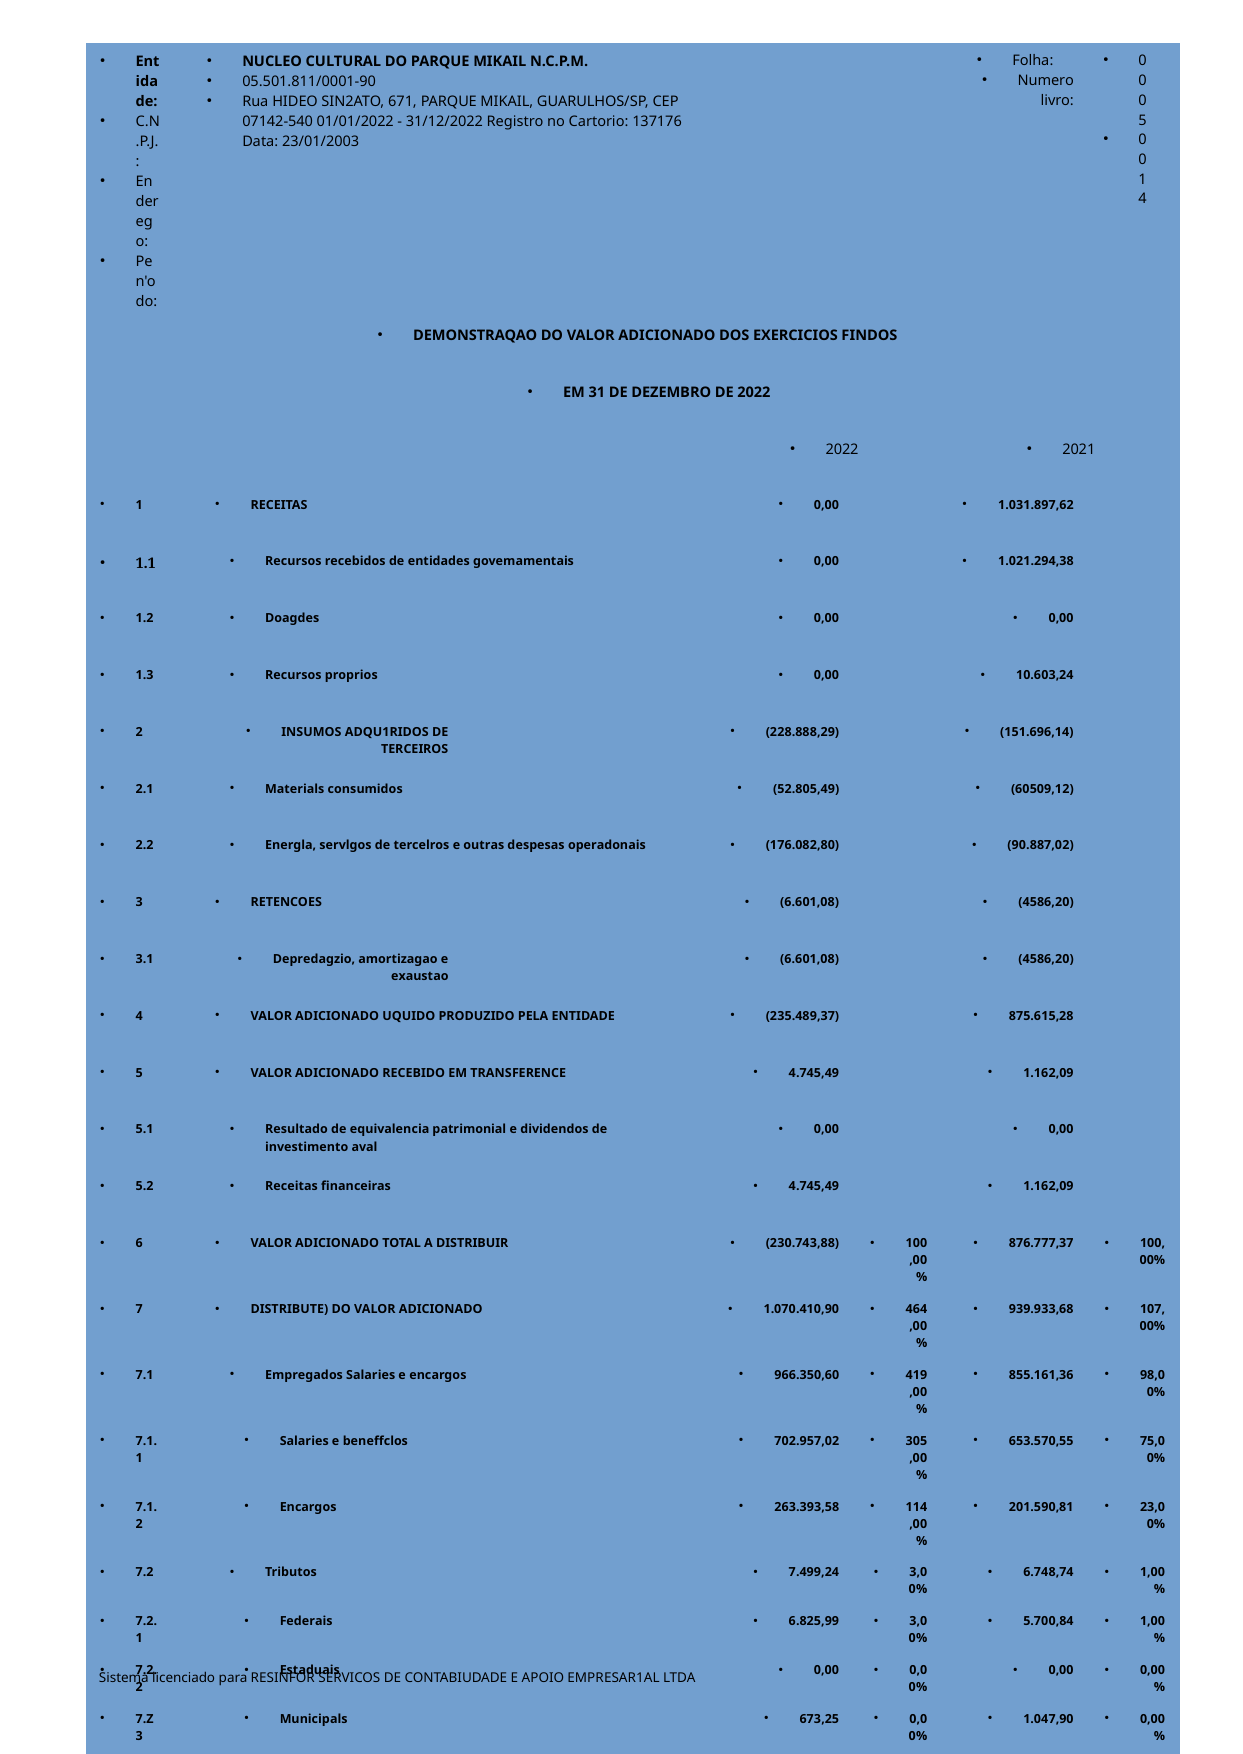

| Entidade: C.N.P.J.: Enderego: Pen'odo: | NUCLEO CULTURAL DO PARQUE MIKAIL N.C.P.M. 05.501.811/0001-90 Rua HIDEO SIN2ATO, 671, PARQUE MIKAIL, GUARULHOS/SP, CEP 07142-540 01/01/2022 - 31/12/2022 Registro no Cartorio: 137176 Data: 23/01/2003 | | | Folha: Numero livro: | 0005 0014 |
| --- | --- | --- | --- | --- | --- |
| | DEMONSTRAQAO DO VALOR ADICIONADO DOS EXERCICIOS FINDOS | | | | |
| | EM 31 DE DEZEMBRO DE 2022 | | | | |
| | | 2022 | | 2021 | |
| 1 | RECEITAS | 0,00 | | 1.031.897,62 | |
| 1.1 | Recursos recebidos de entidades govemamentais | 0,00 | | 1.021.294,38 | |
| 1.2 | Doagdes | 0,00 | | 0,00 | |
| 1.3 | Recursos proprios | 0,00 | | 10.603,24 | |
| 2 | INSUMOS ADQU1RIDOS DE TERCEIROS | (228.888,29) | | (151.696,14) | |
| 2.1 | Materials consumidos | (52.805,49) | | (60509,12) | |
| 2.2 | Energla, servlgos de tercelros e outras despesas operadonais | (176.082,80) | | (90.887,02) | |
| 3 | RETENCOES | (6.601,08) | | (4586,20) | |
| 3.1 | Depredagzio, amortizagao e exaustao | (6.601,08) | | (4586,20) | |
| 4 | VALOR ADICIONADO UQUIDO PRODUZIDO PELA ENTIDADE | (235.489,37) | | 875.615,28 | |
| 5 | VALOR ADICIONADO RECEBIDO EM TRANSFERENCE | 4.745,49 | | 1.162,09 | |
| 5.1 | Resultado de equivalencia patrimonial e dividendos de investimento aval | 0,00 | | 0,00 | |
| 5.2 | Receitas financeiras | 4.745,49 | | 1.162,09 | |
| 6 | VALOR ADICIONADO TOTAL A DISTRIBUIR | (230.743,88) | 100,00% | 876.777,37 | 100,00% |
| 7 | DISTRIBUTE) DO VALOR ADICIONADO | 1.070.410,90 | 464,00% | 939.933,68 | 107,00% |
| 7.1 | Empregados Salaries e encargos | 966.350,60 | 419,00% | 855.161,36 | 98,00% |
| 7.1.1 | Salaries e beneffclos | 702.957,02 | 305,00% | 653.570,55 | 75,00% |
| 7.1.2 | Encargos | 263.393,58 | 114,00% | 201.590,81 | 23,00% |
| 7.2 | Tributos | 7.499,24 | 3,00% | 6.748,74 | 1,00% |
| 7.2.1 | Federais | 6.825,99 | 3,00% | 5.700,84 | 1,00% |
| 7.2.2 | Estaduais | 0,00 | 0,00% | 0,00 | 0,00% |
| 7.Z3 | Municipals | 673,25 | 0,00% | 1.047,90 | 0,00% |
| 7.3 | Finandadores | 96561,06 | 42,00% | 78.008,58 | 9,00% |
| 7.3.1 | Juros, multas e tarifas bancarias | 5.776,07 | 3,00% | 2.872,31 | 0,00% |
| 7.3.2 | Aiugueis | 90.784,99 | 39,00% | 75.136,27 | 9,00% |
| 7.4 | Outras despesas nao operadonais | 0,00 | 0,00% | 15,00 | 0,00% |
| 7.4.1 | Outras despesas nao operadonais | 0,00 | 0,00% | 15,00 | 0,00% |
| 7.5 | Lucres retidos/prejuizo do exercfdo | 0,00 | 0,00% | 0,00 | 0,00% |
| 8 | Valor total Dlstrlbufdo | 1.070.410,90 | 464,00% | 939.933,68 | 107,00% |
Sistema licenciado para RESINFOR SERVICOS DE CONTABIUDADE E APOIO EMPRESAR1AL LTDA